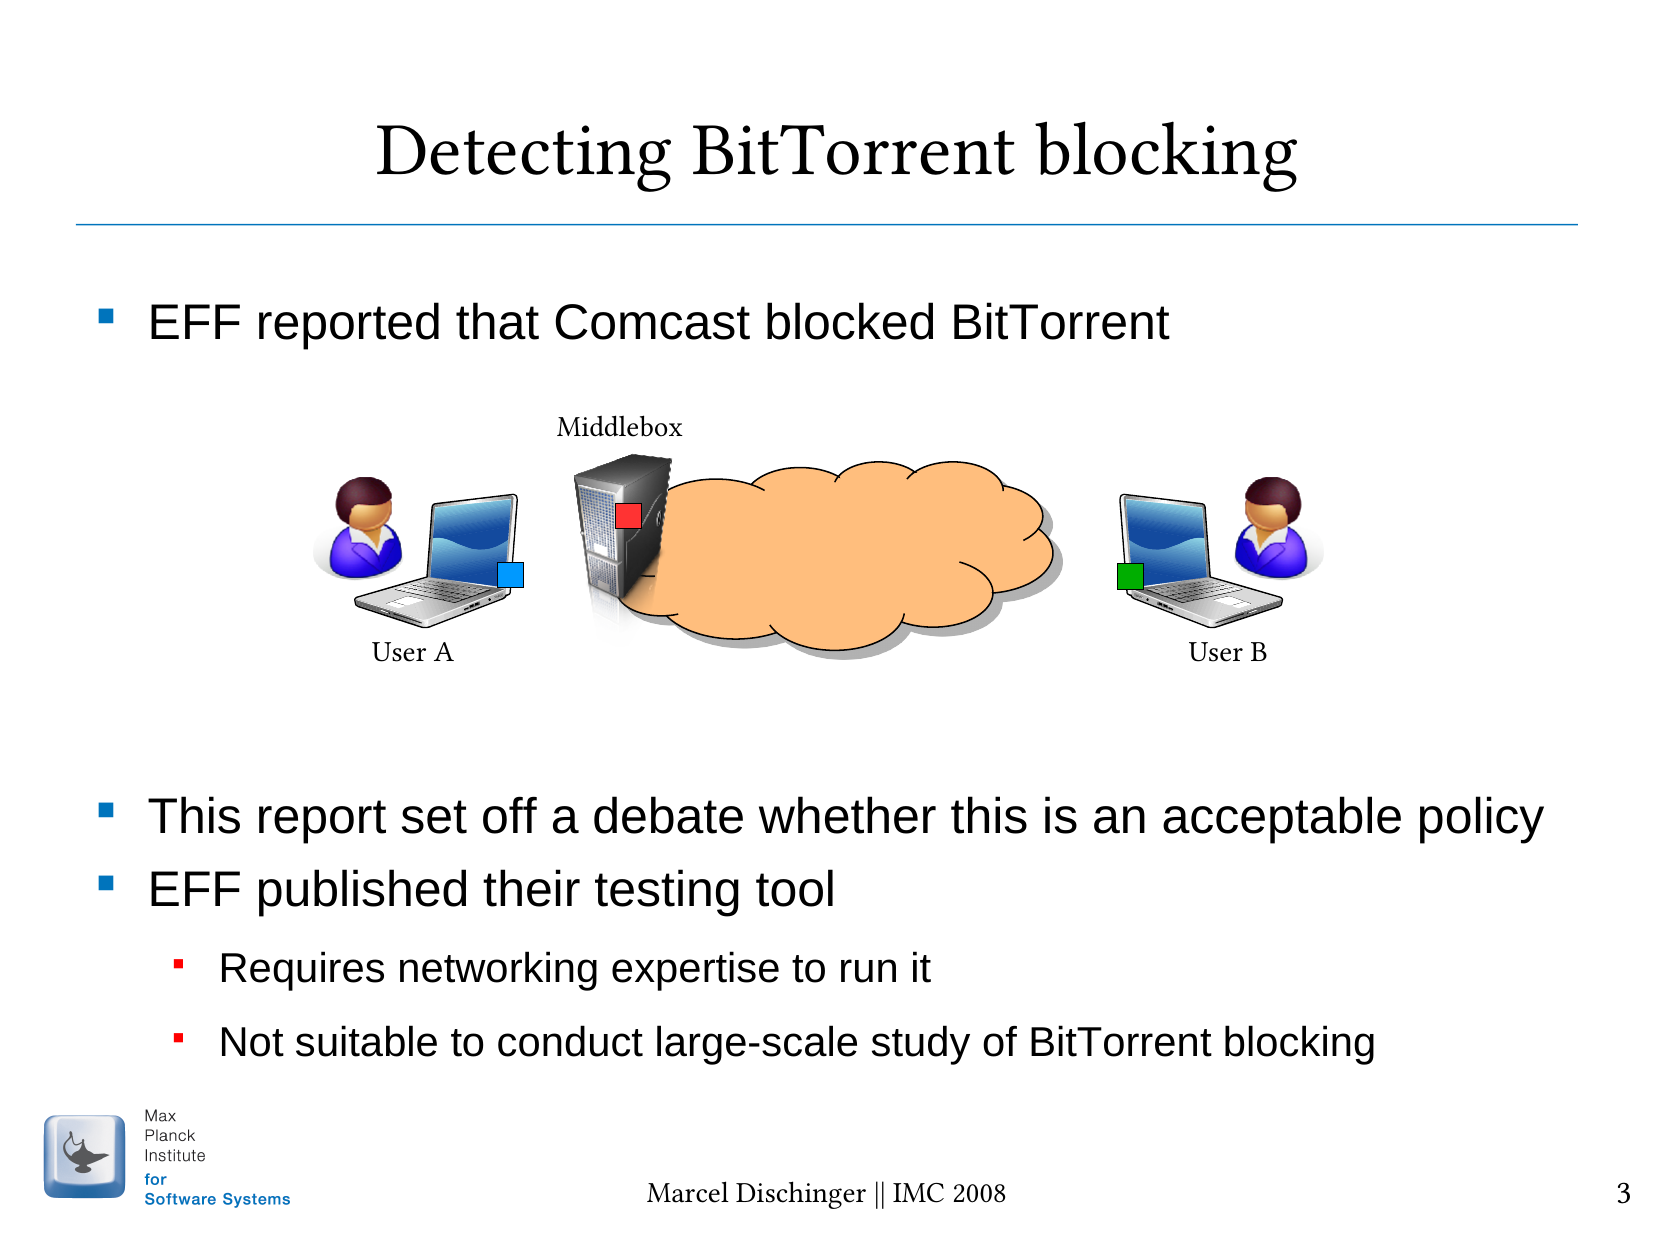

# Detecting BitTorrent blocking
EFF reported that Comcast blocked BitTorrent
This report set off a debate whether this is an acceptable policy
EFF published their testing tool
Requires networking expertise to run it
Not suitable to conduct large-scale study of BitTorrent blocking
Middlebox
User A
User B